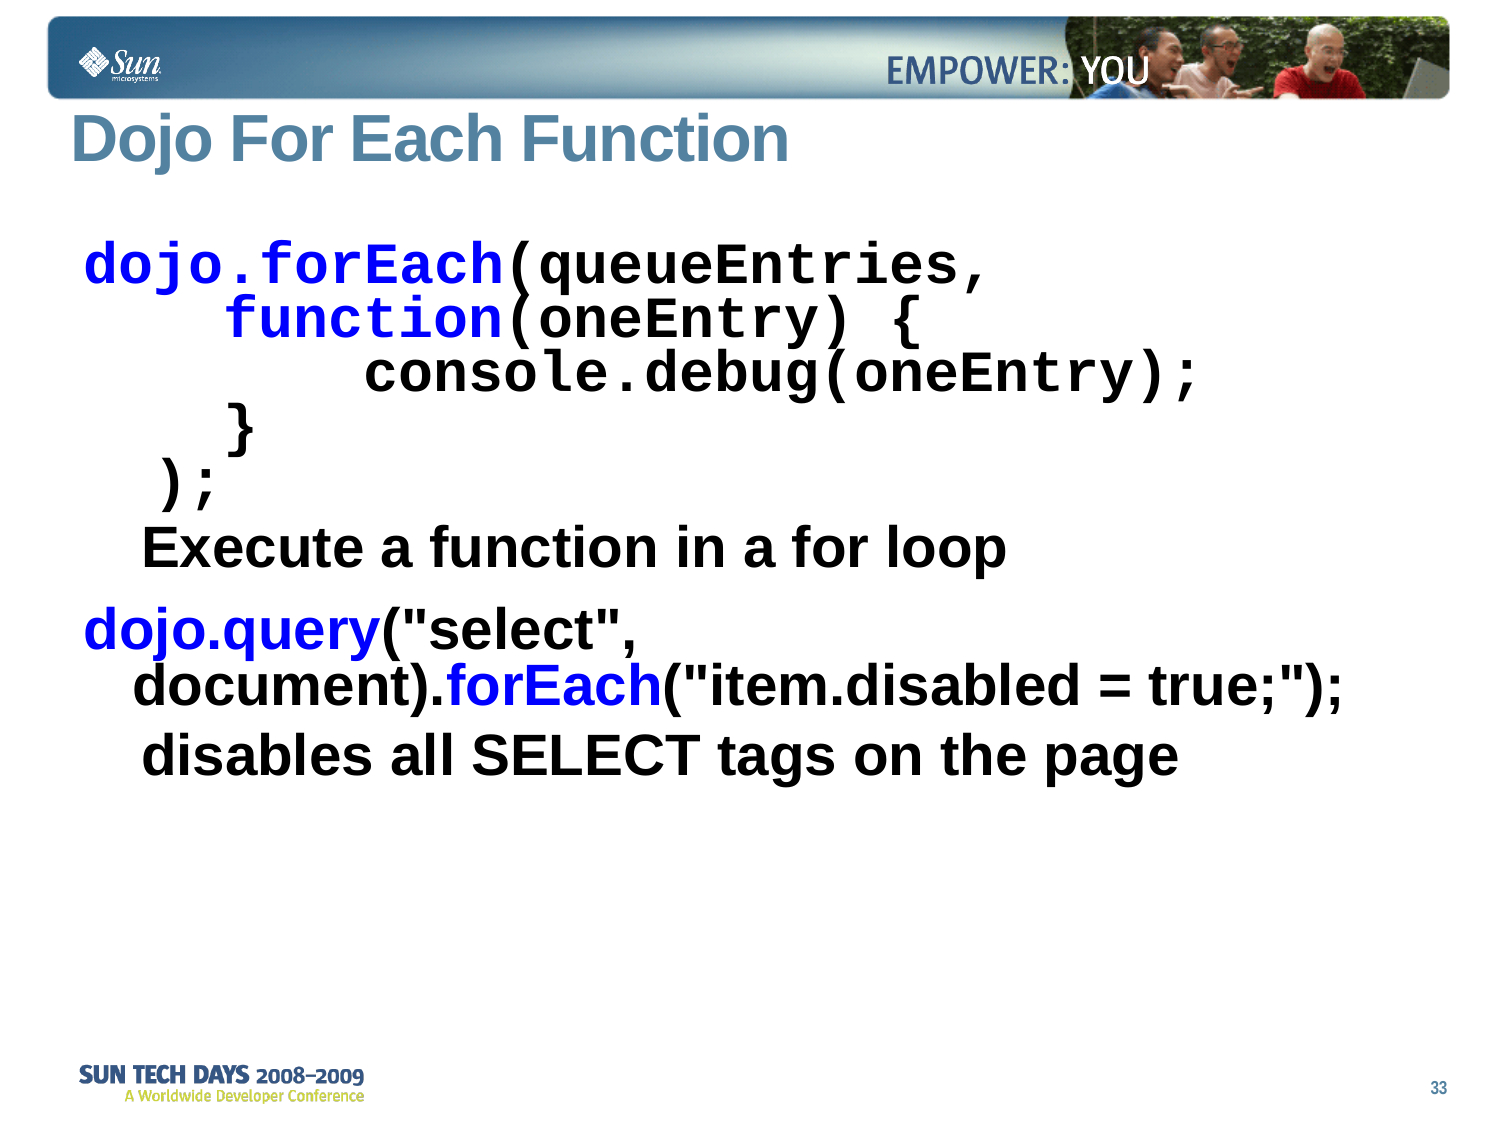

# Dojo For Each Function
dojo.forEach(queueEntries,
 function(oneEntry) {
 console.debug(oneEntry);
 }
 );
Execute a function in a for loop
dojo.query("select", document).forEach("item.disabled = true;");
disables all SELECT tags on the page